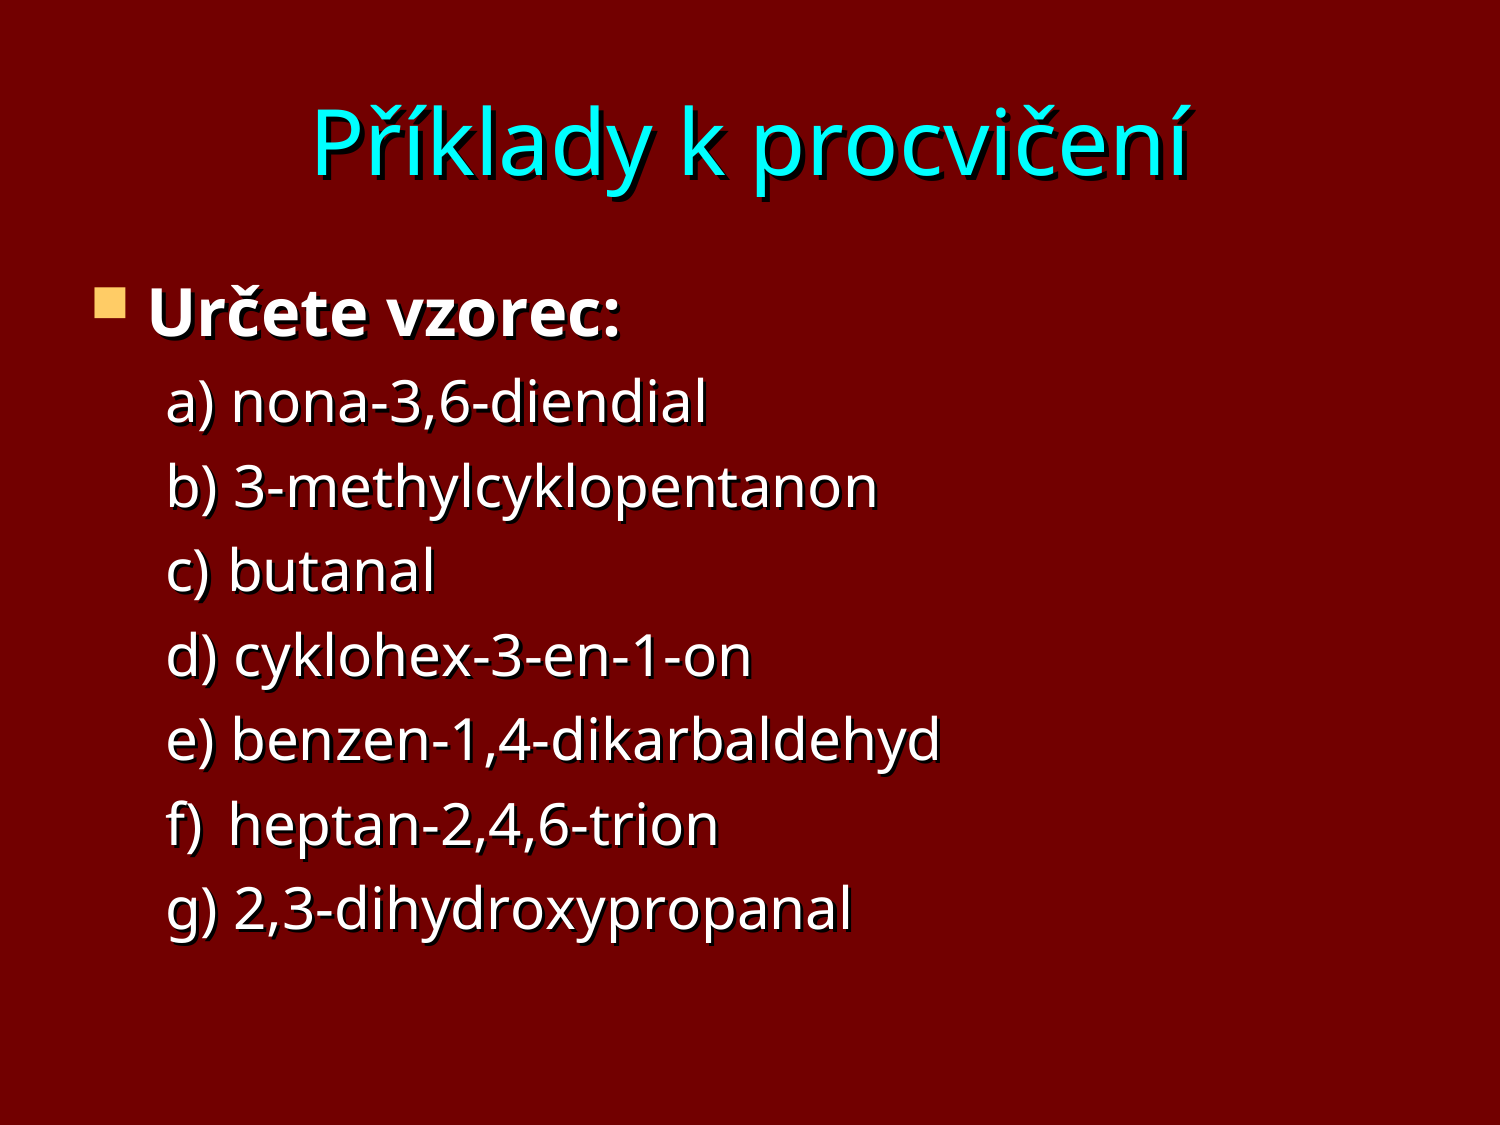

# Příklady k procvičení
Určete vzorec:
 nona-3,6-diendial
 3-methylcyklopentanon
 butanal
 cyklohex-3-en-1-on
 benzen-1,4-dikarbaldehyd
 heptan-2,4,6-trion
 2,3-dihydroxypropanal